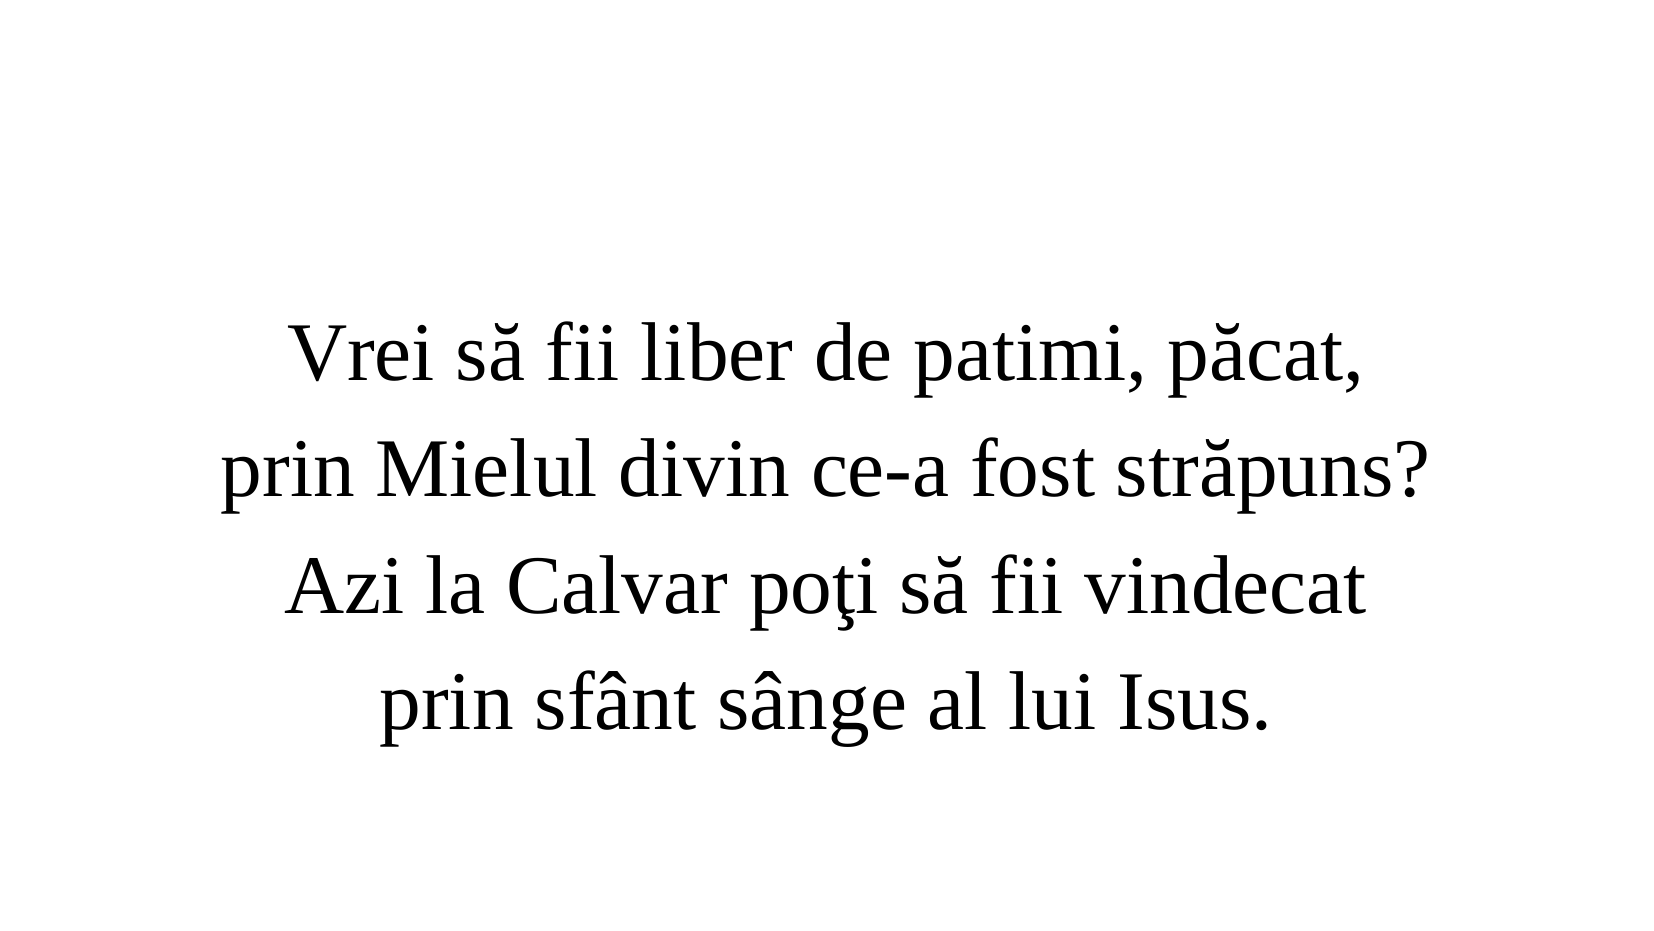

# Vrei să fii liber de patimi, păcat,
prin Mielul divin ce-a fost străpuns?
Azi la Calvar poţi să fii vindecat
prin sfânt sânge al lui Isus.